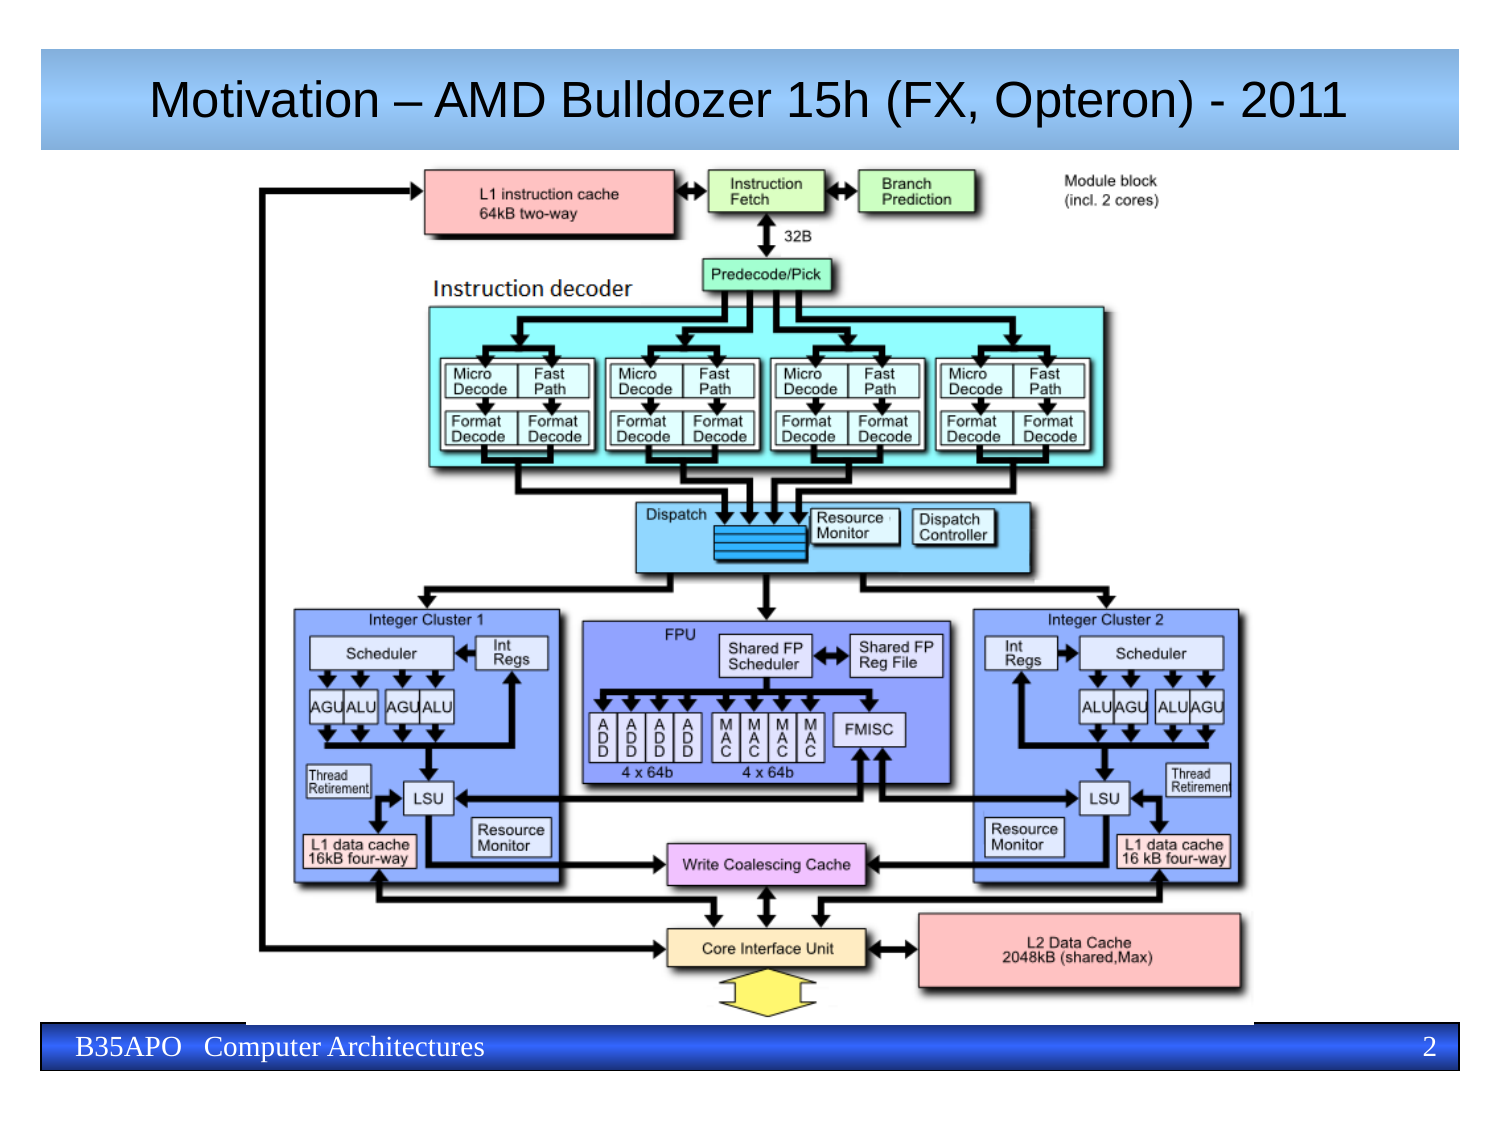

# Motivation – AMD Bulldozer 15h (FX, Opteron) - 2011
B35APO Computer Architectures
2